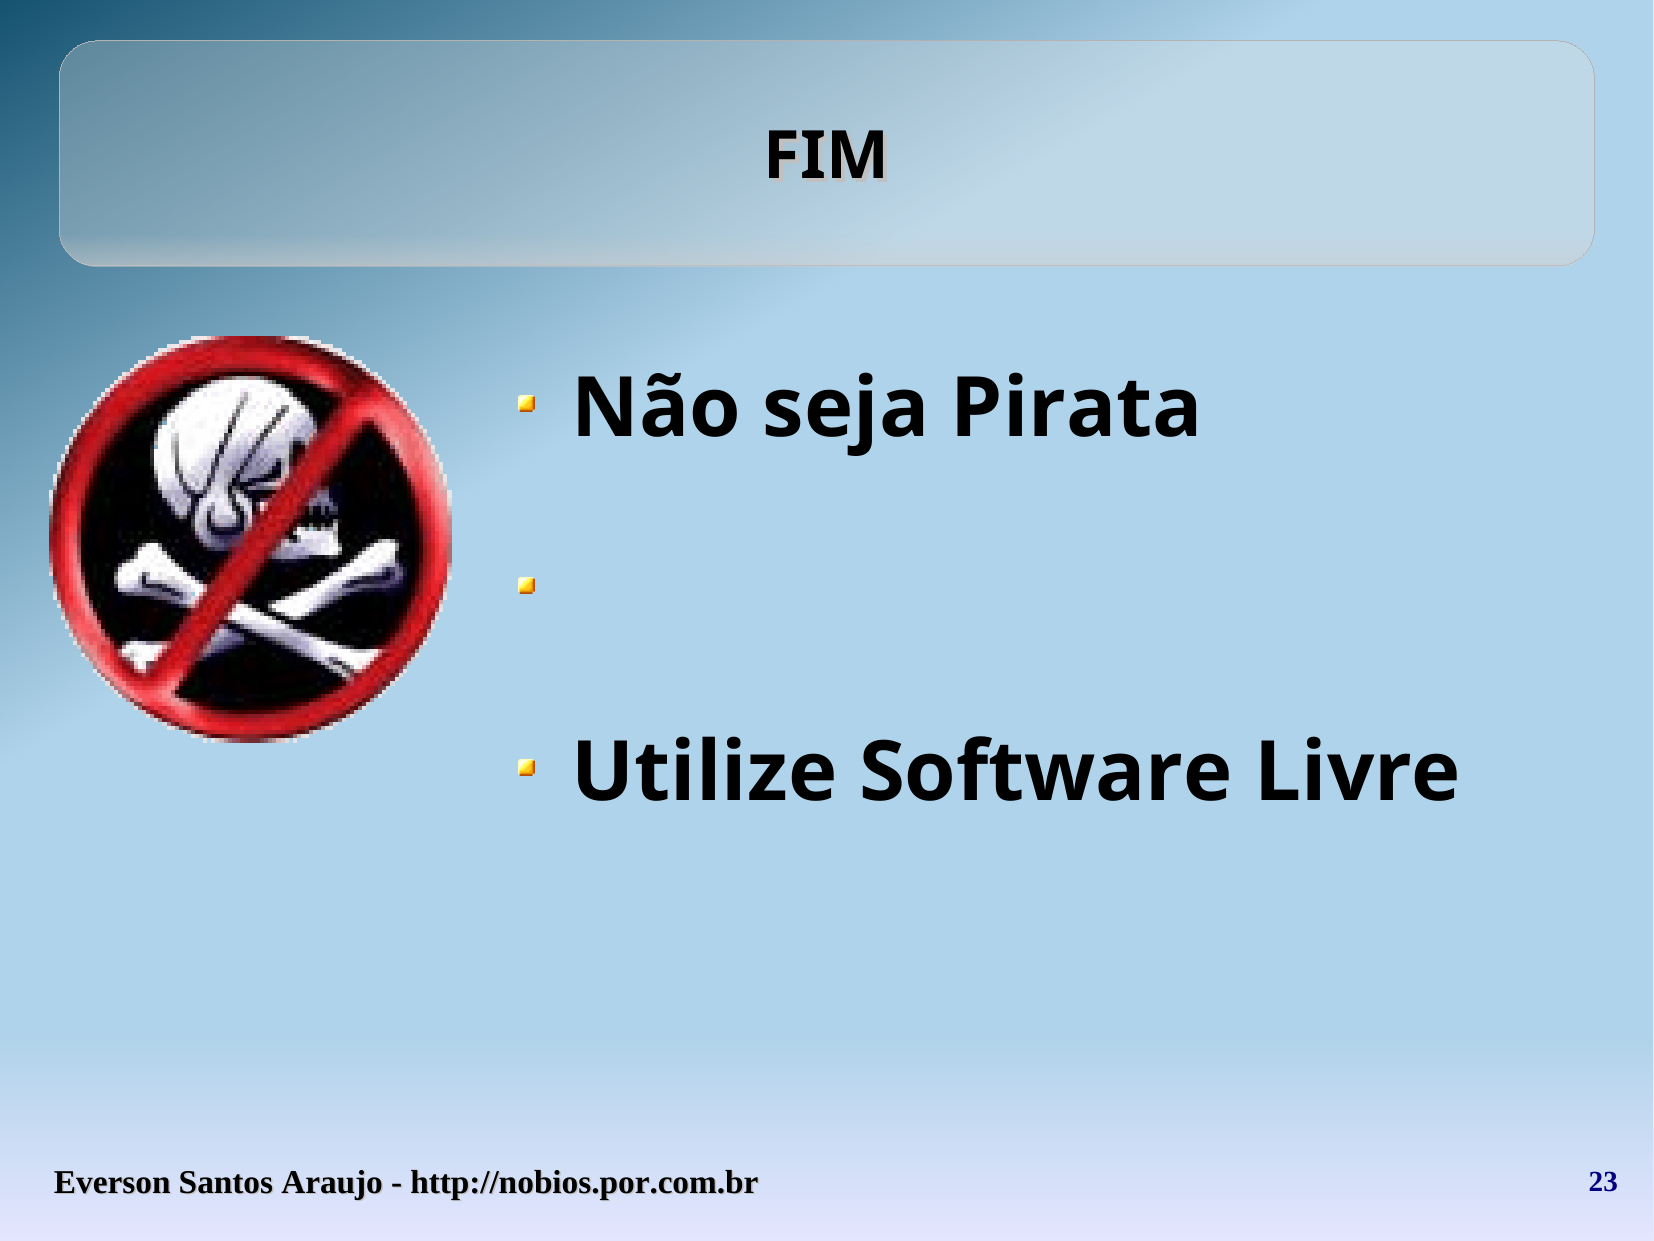

# FIM
Não seja Pirata
Utilize Software Livre
Everson Santos Araujo - http://nobios.por.com.br
23